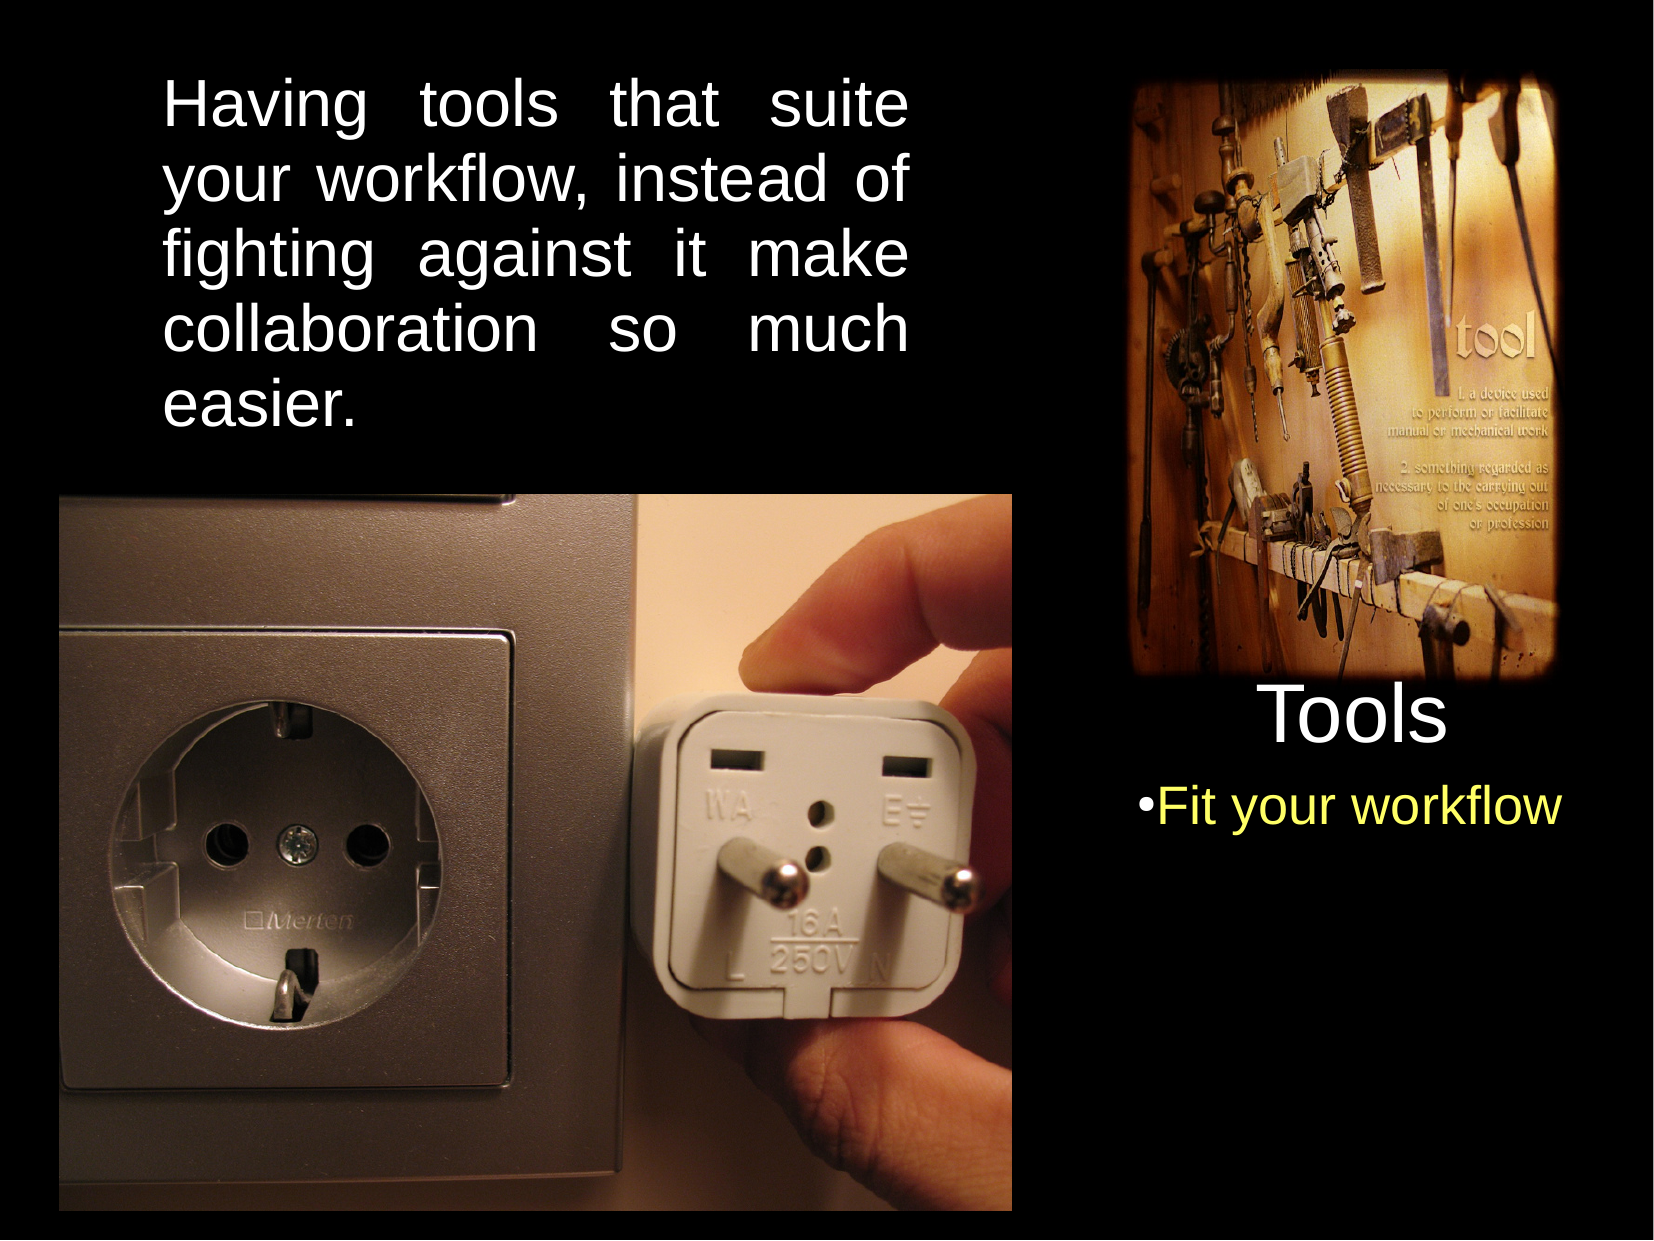

Having tools that suite your workflow, instead of fighting against it make collaboration so much easier.
Tools
Fit your workflow